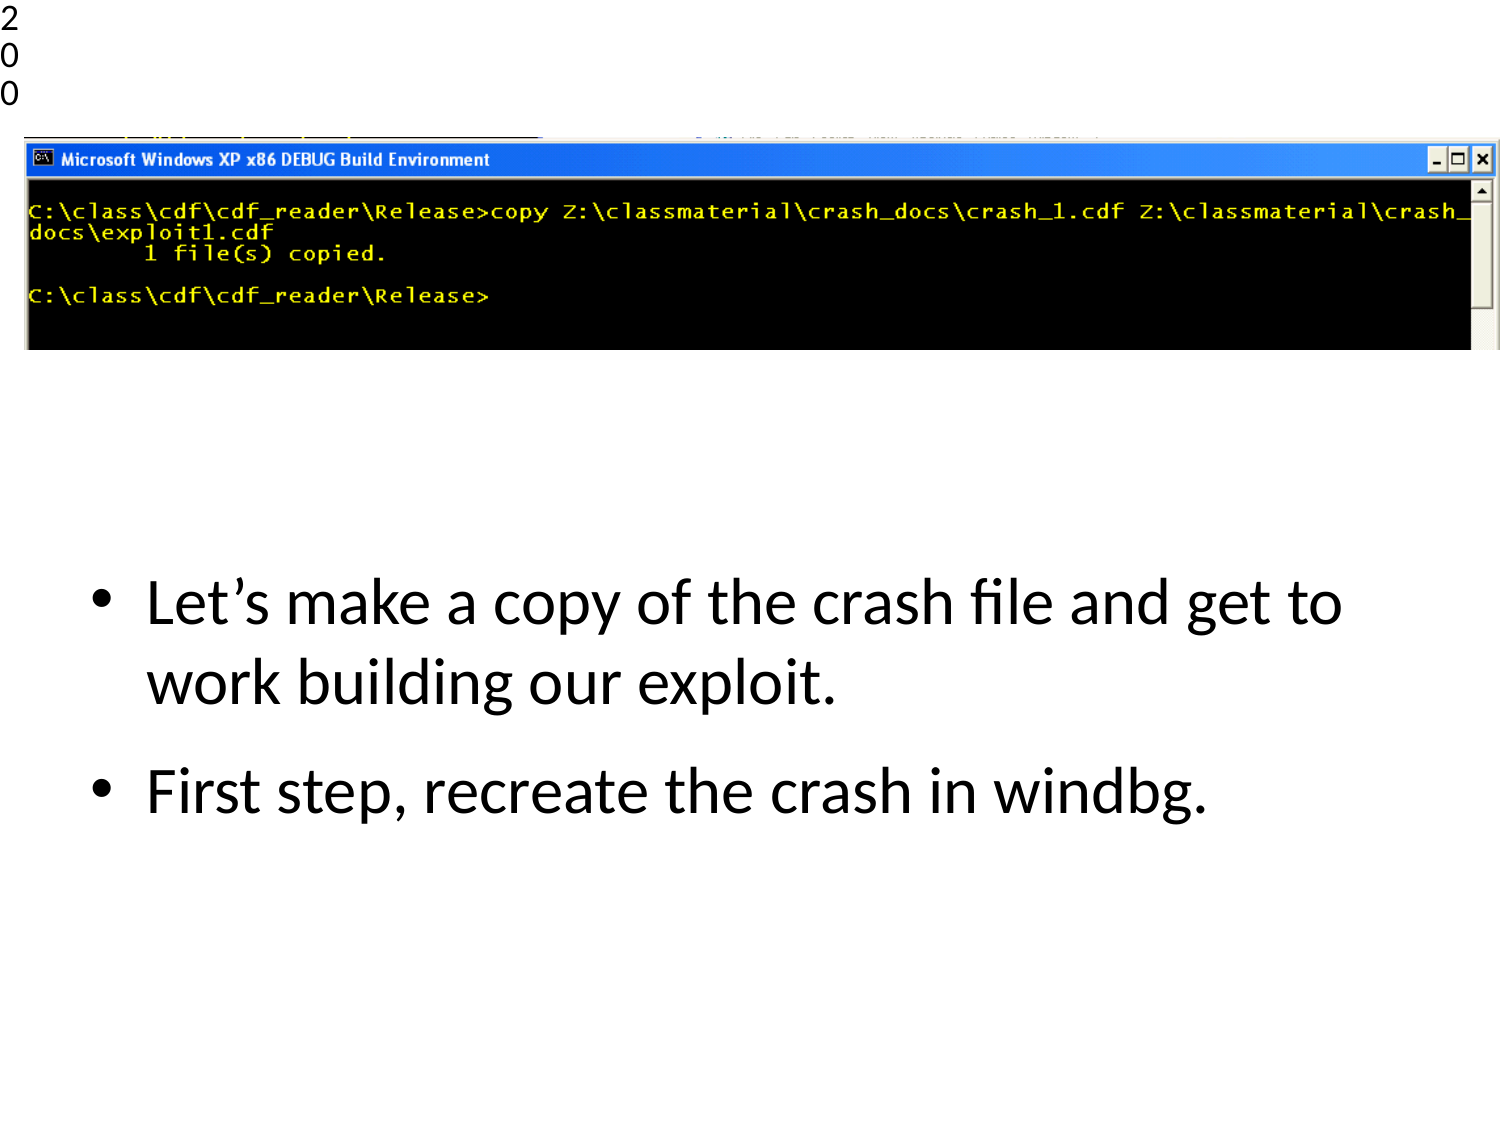

# Let’s make a copy of the crash file and get to work building our exploit.
First step, recreate the crash in windbg.